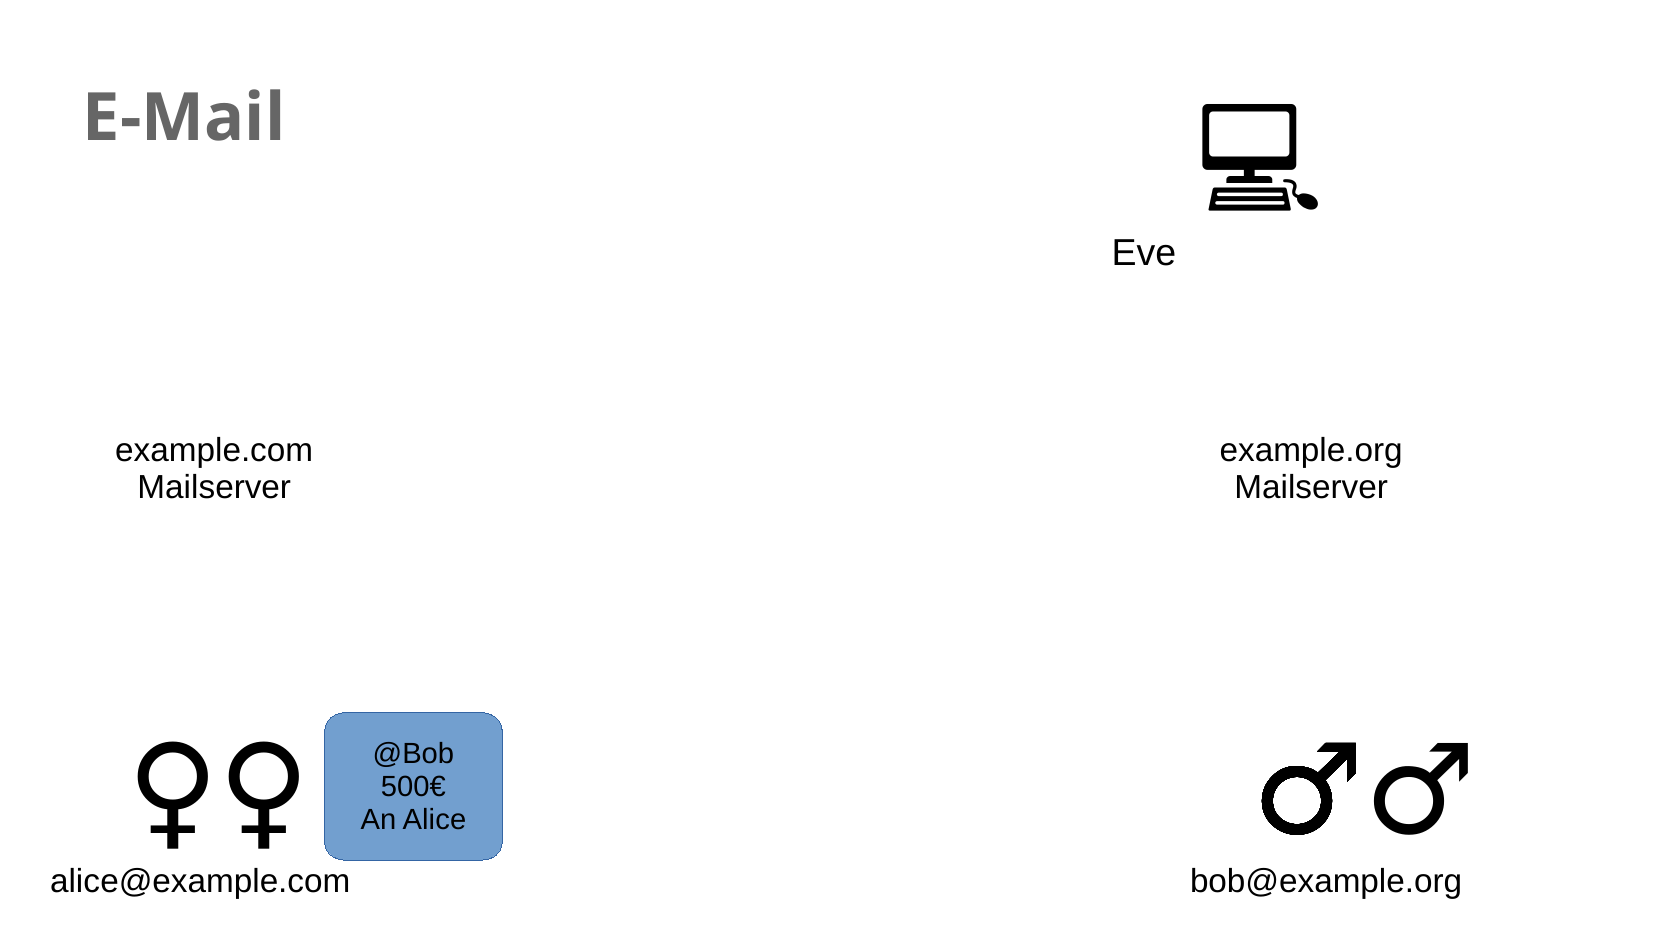

# E-Mail
‍️
👩‍💻️
Eve
🏤️
🏤️
example.com
Mailserver
example.org
Mailserver
@Bob
500€
An Alice
🙋‍♀️
🙋‍♂️
alice@example.com
bob@example.org